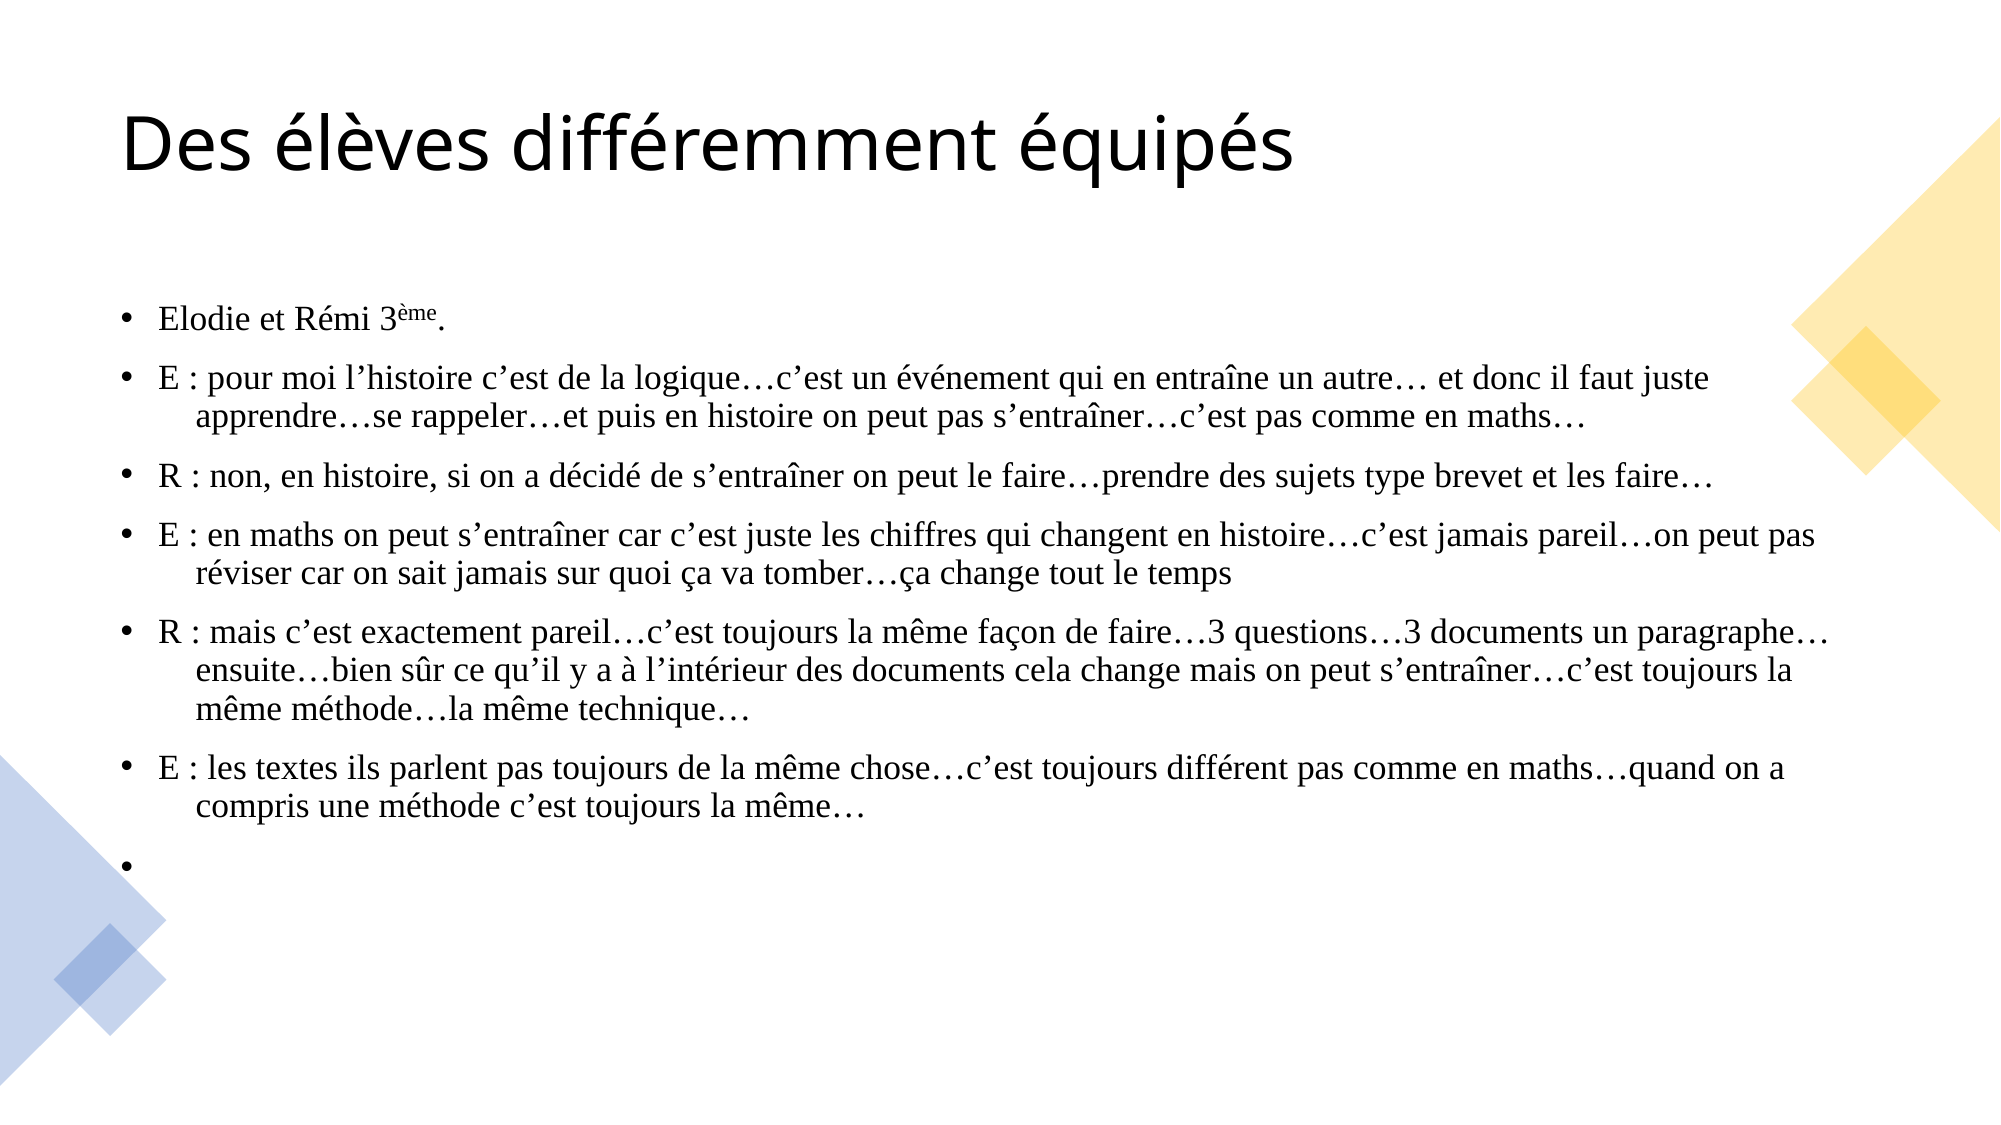

# Des élèves différemment équipés
Elodie et Rémi 3ème.
E : pour moi l’histoire c’est de la logique…c’est un événement qui en entraîne un autre… et donc il faut juste apprendre…se rappeler…et puis en histoire on peut pas s’entraîner…c’est pas comme en maths…
R : non, en histoire, si on a décidé de s’entraîner on peut le faire…prendre des sujets type brevet et les faire…
E : en maths on peut s’entraîner car c’est juste les chiffres qui changent en histoire…c’est jamais pareil…on peut pas réviser car on sait jamais sur quoi ça va tomber…ça change tout le temps
R : mais c’est exactement pareil…c’est toujours la même façon de faire…3 questions…3 documents un paragraphe…ensuite…bien sûr ce qu’il y a à l’intérieur des documents cela change mais on peut s’entraîner…c’est toujours la même méthode…la même technique…
E : les textes ils parlent pas toujours de la même chose…c’est toujours différent pas comme en maths…quand on a compris une méthode c’est toujours la même…